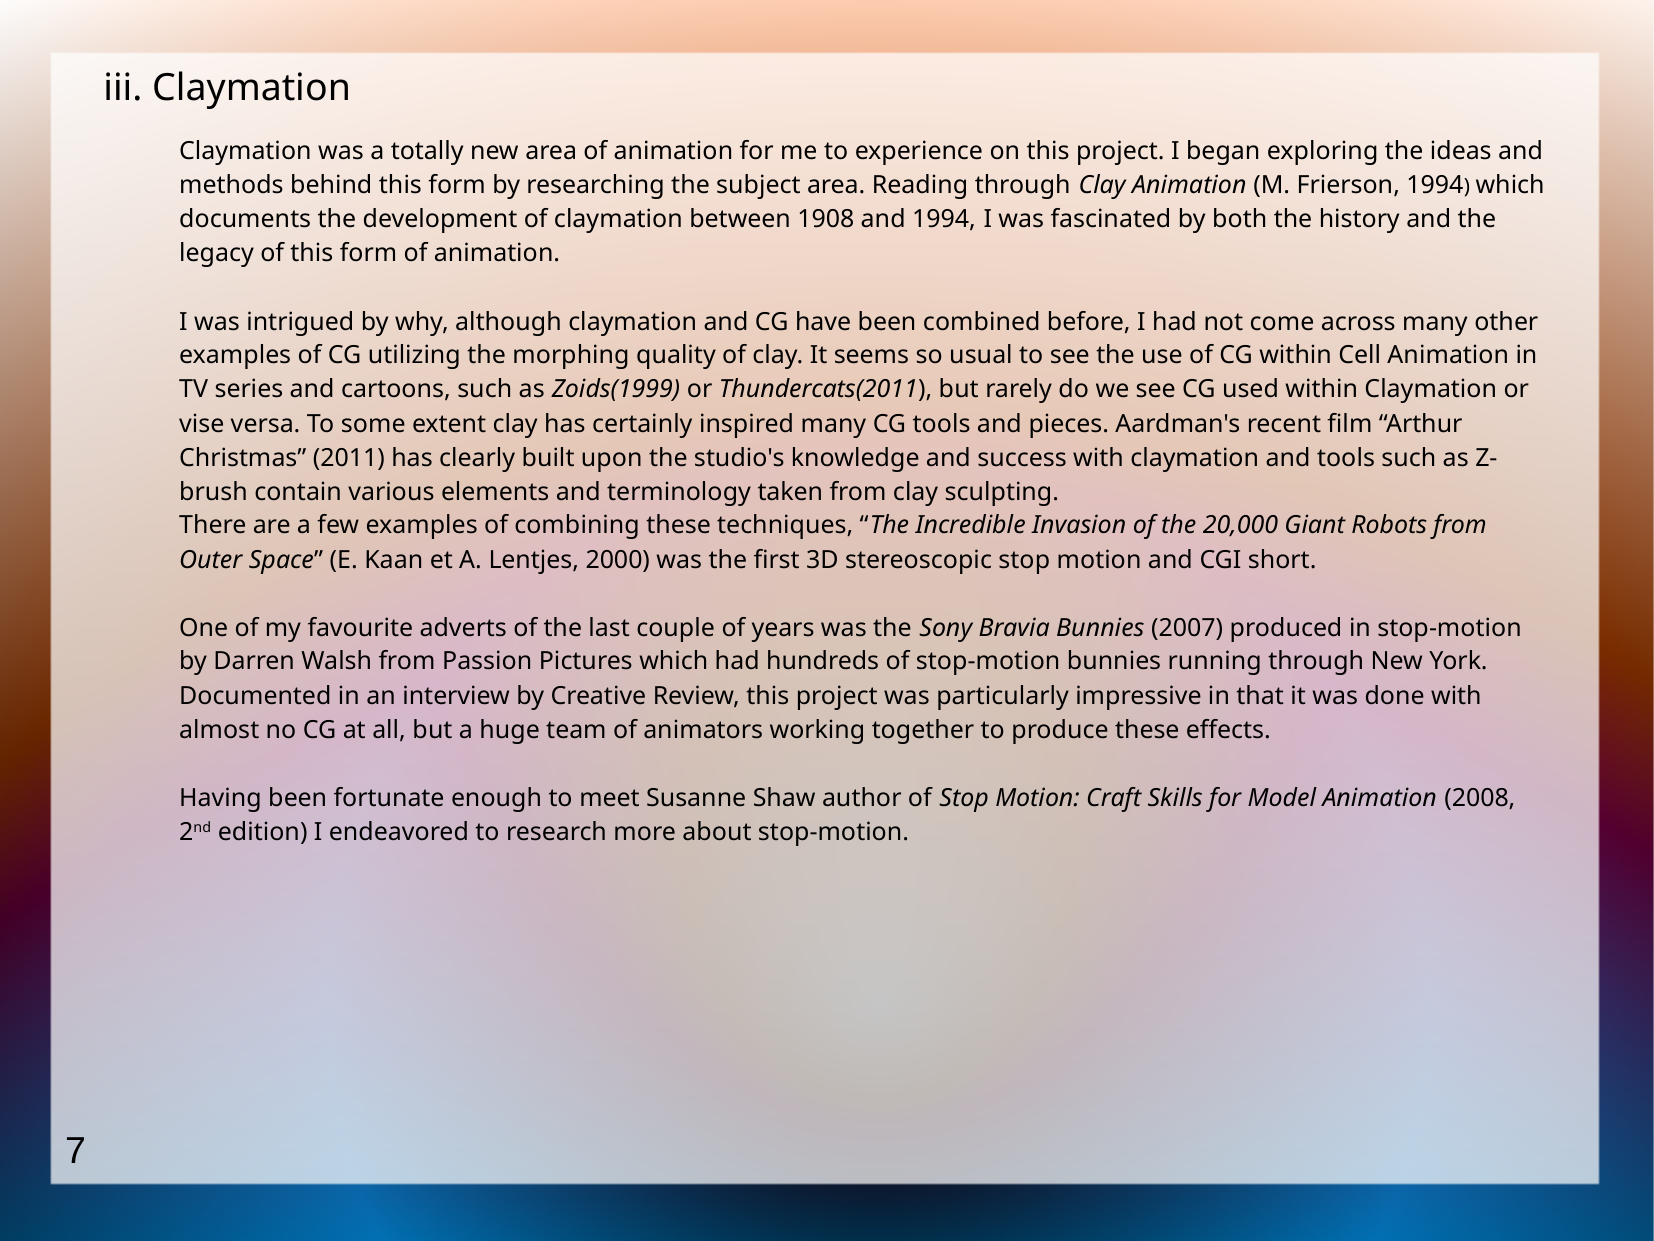

iii. Claymation
Claymation was a totally new area of animation for me to experience on this project. I began exploring the ideas and methods behind this form by researching the subject area. Reading through Clay Animation (M. Frierson, 1994) which documents the development of claymation between 1908 and 1994, I was fascinated by both the history and the legacy of this form of animation.
I was intrigued by why, although claymation and CG have been combined before, I had not come across many other examples of CG utilizing the morphing quality of clay. It seems so usual to see the use of CG within Cell Animation in TV series and cartoons, such as Zoids(1999) or Thundercats(2011), but rarely do we see CG used within Claymation or vise versa. To some extent clay has certainly inspired many CG tools and pieces. Aardman's recent film “Arthur Christmas” (2011) has clearly built upon the studio's knowledge and success with claymation and tools such as Z-brush contain various elements and terminology taken from clay sculpting.
There are a few examples of combining these techniques, “The Incredible Invasion of the 20,000 Giant Robots from Outer Space” (E. Kaan et A. Lentjes, 2000) was the first 3D stereoscopic stop motion and CGI short.
One of my favourite adverts of the last couple of years was the Sony Bravia Bunnies (2007) produced in stop-motion by Darren Walsh from Passion Pictures which had hundreds of stop-motion bunnies running through New York. Documented in an interview by Creative Review, this project was particularly impressive in that it was done with almost no CG at all, but a huge team of animators working together to produce these effects.
Having been fortunate enough to meet Susanne Shaw author of Stop Motion: Craft Skills for Model Animation (2008, 2nd edition) I endeavored to research more about stop-motion.